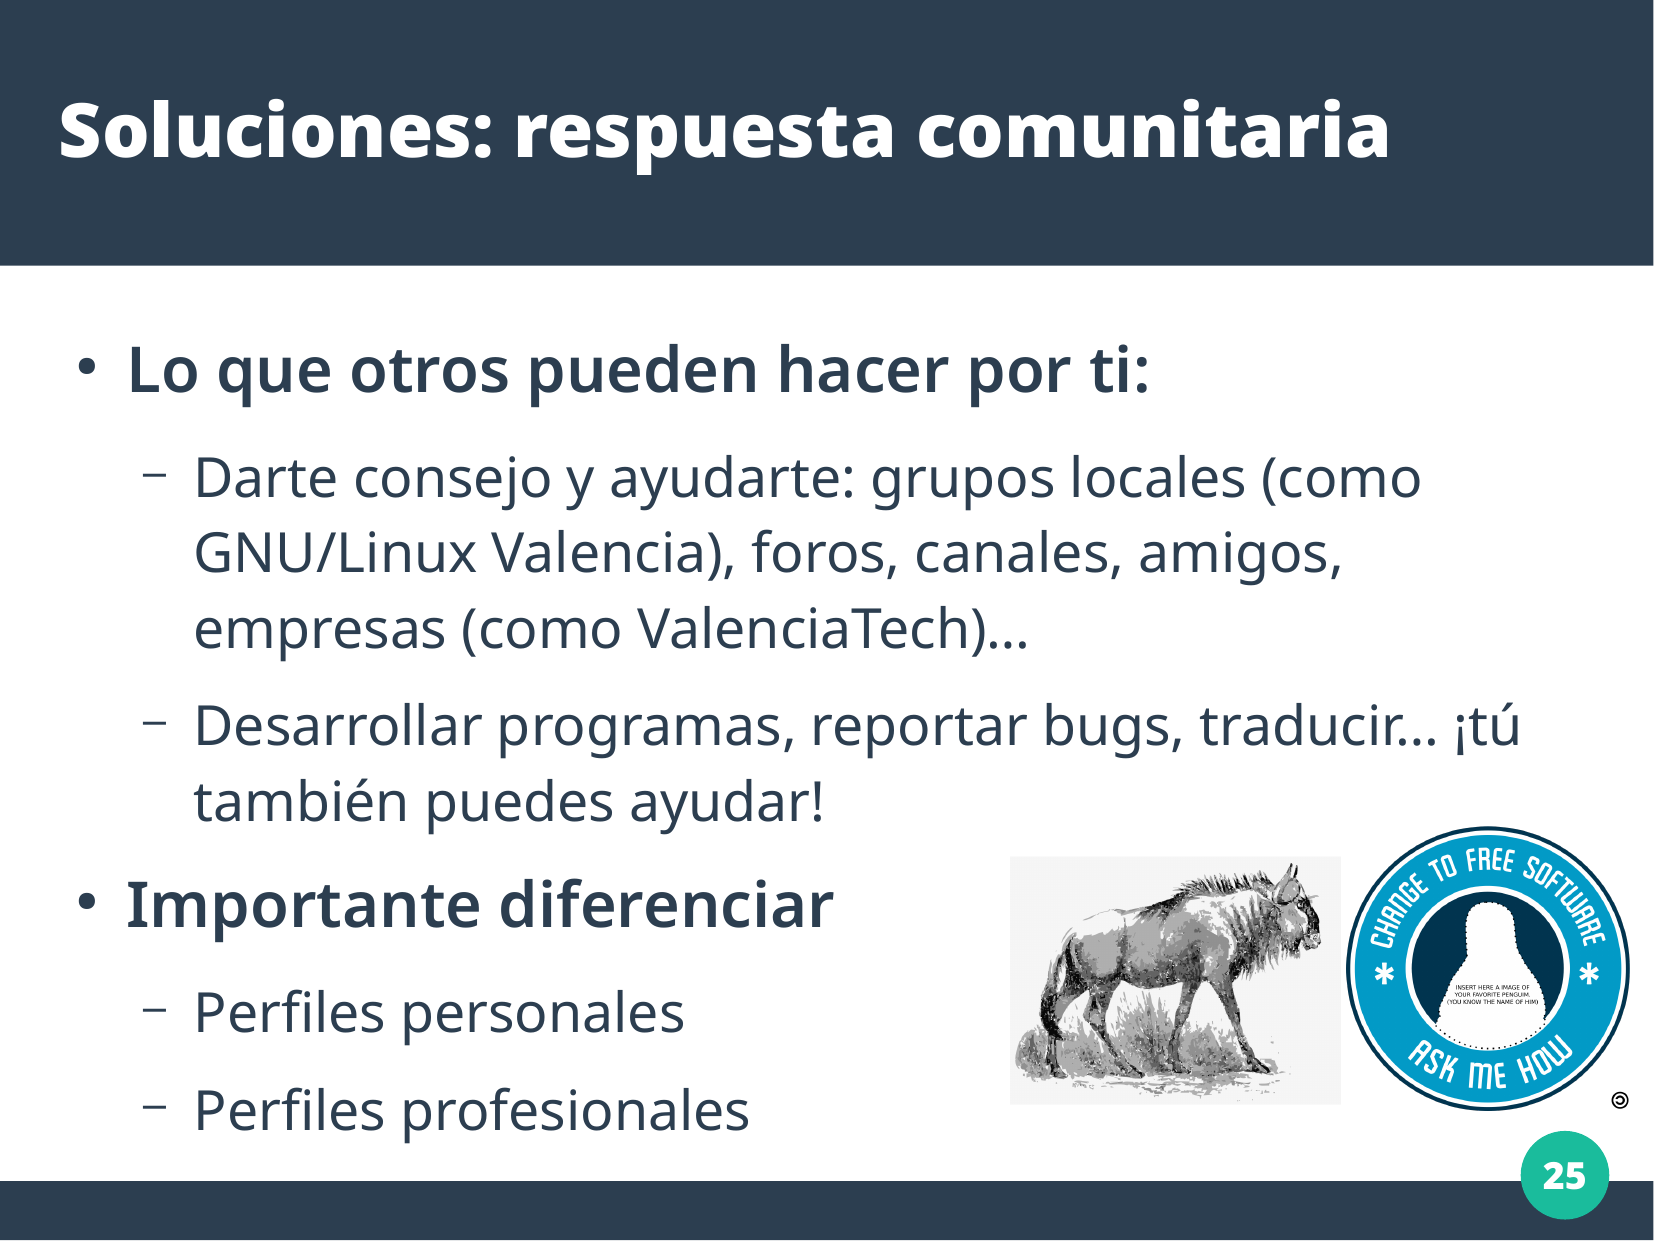

# Soluciones: respuesta comunitaria
Lo que otros pueden hacer por ti:
Darte consejo y ayudarte: grupos locales (como GNU/Linux Valencia), foros, canales, amigos, empresas (como ValenciaTech)…
Desarrollar programas, reportar bugs, traducir… ¡tú también puedes ayudar!
Importante diferenciar
Perfiles personales
Perfiles profesionales
25